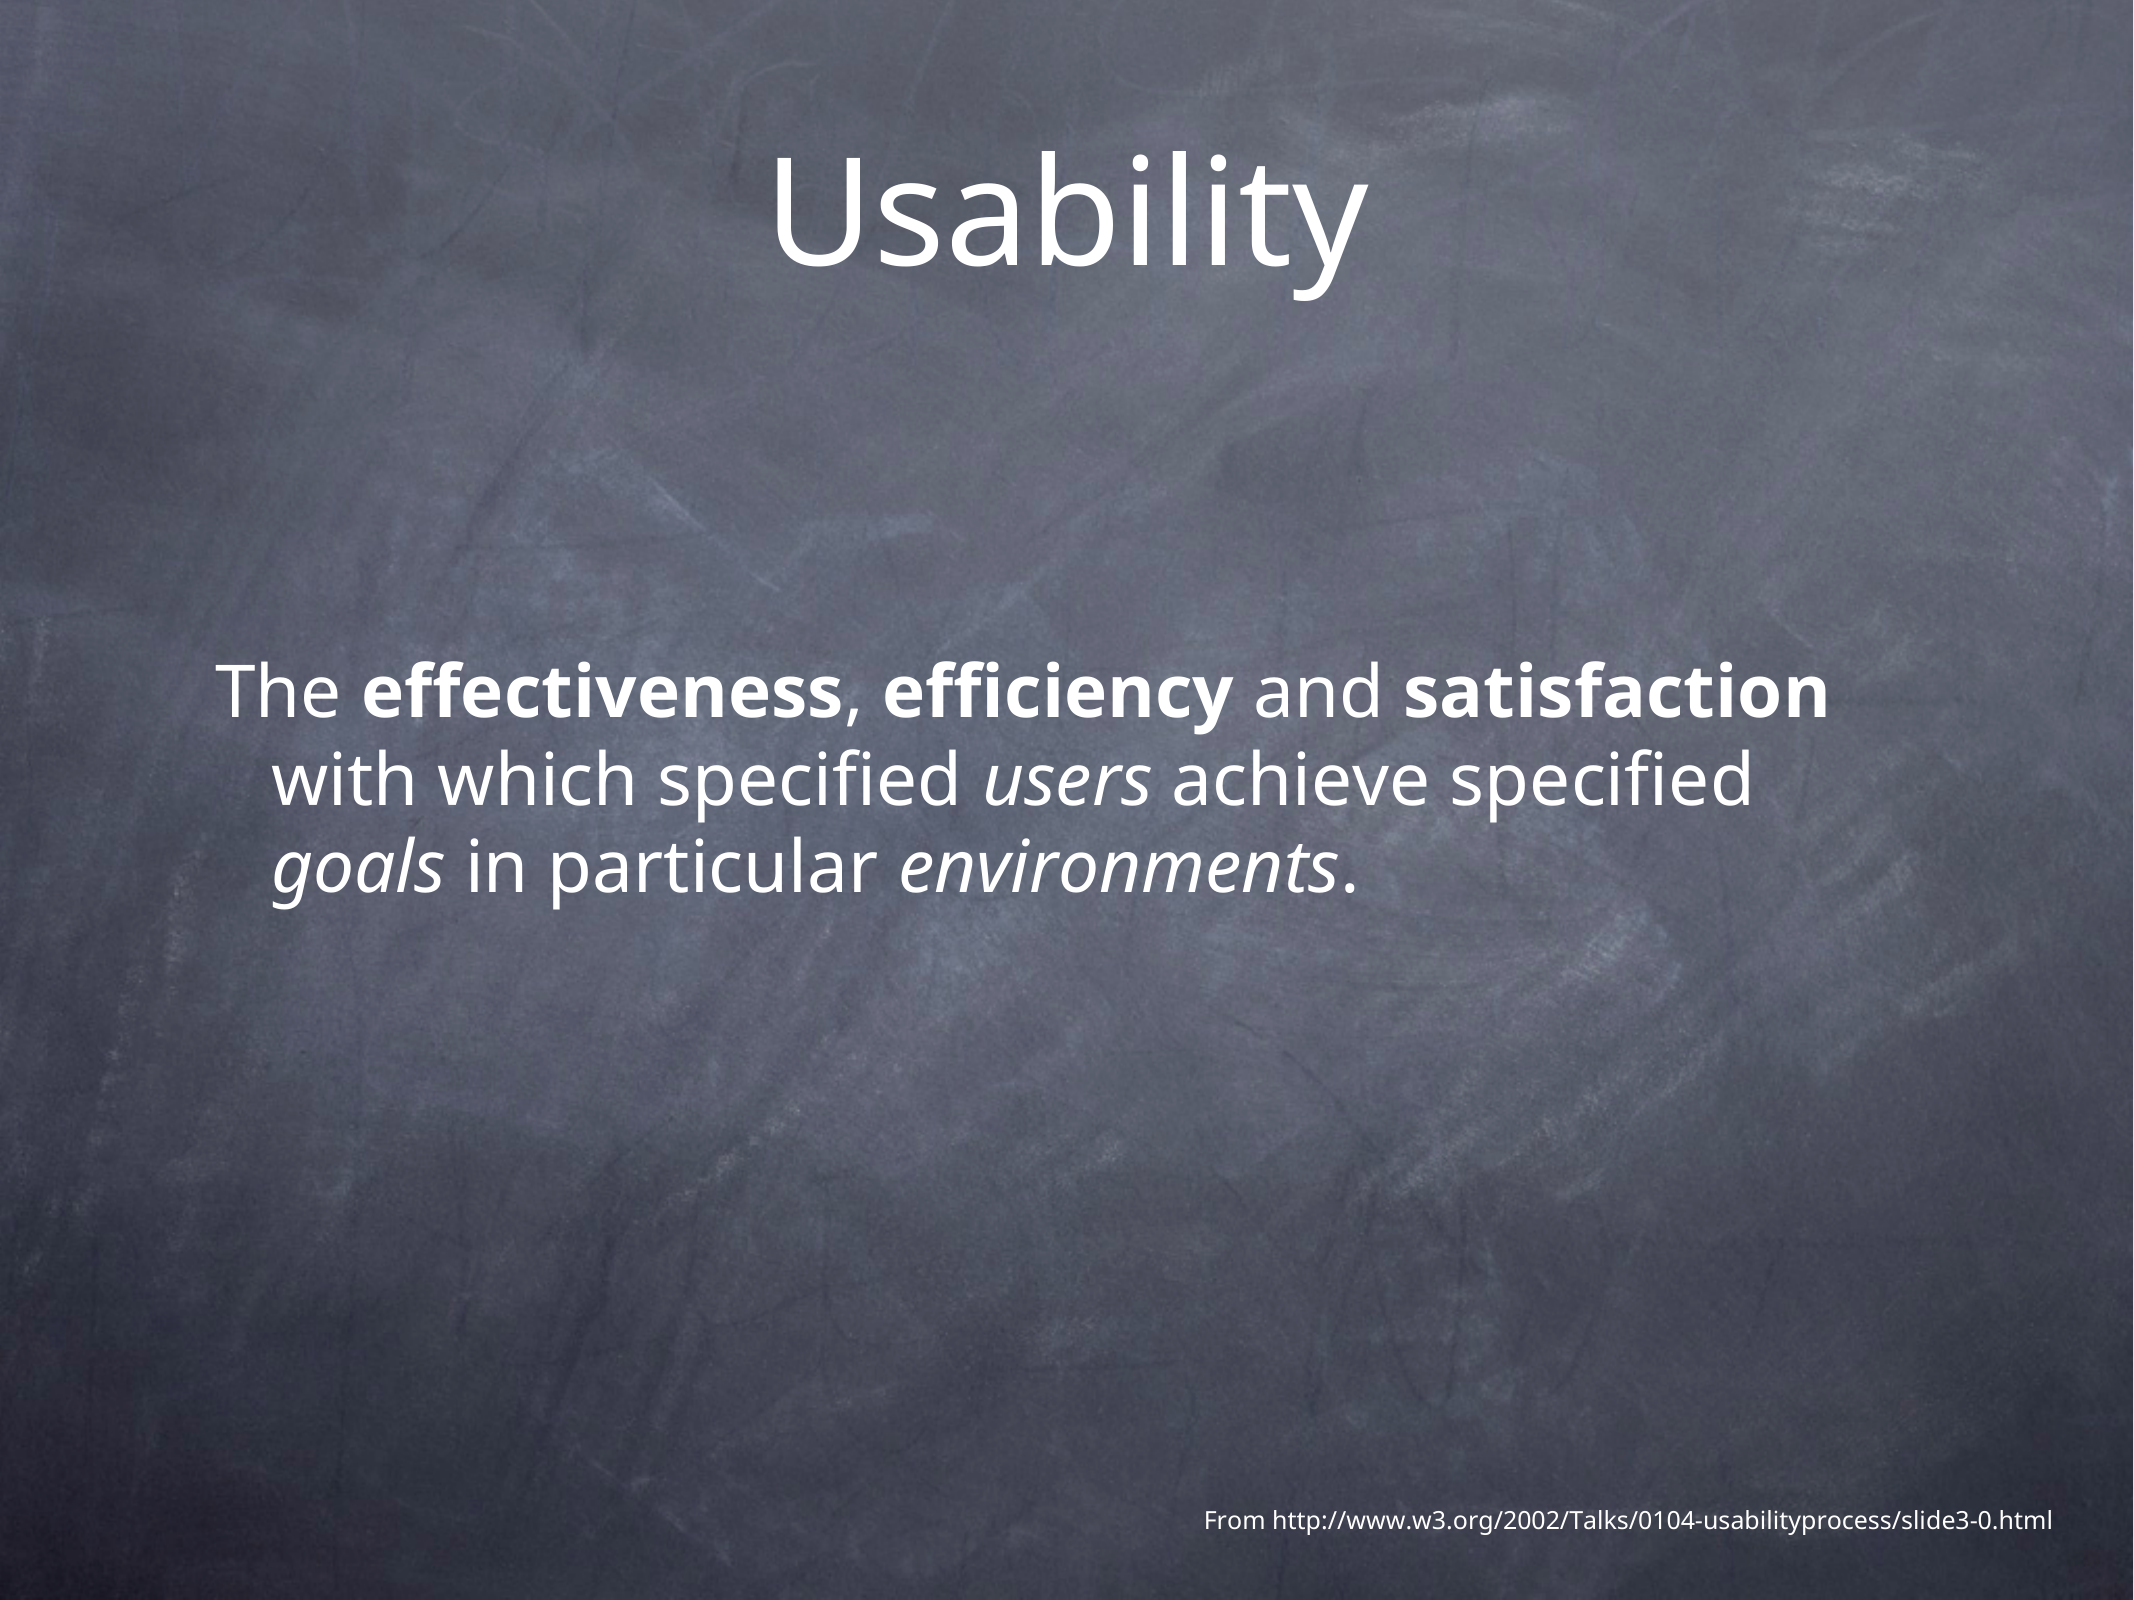

Usability
The effectiveness, efficiency and satisfaction with which specified users achieve specified goals in particular environments.
From http://www.w3.org/2002/Talks/0104-usabilityprocess/slide3-0.html